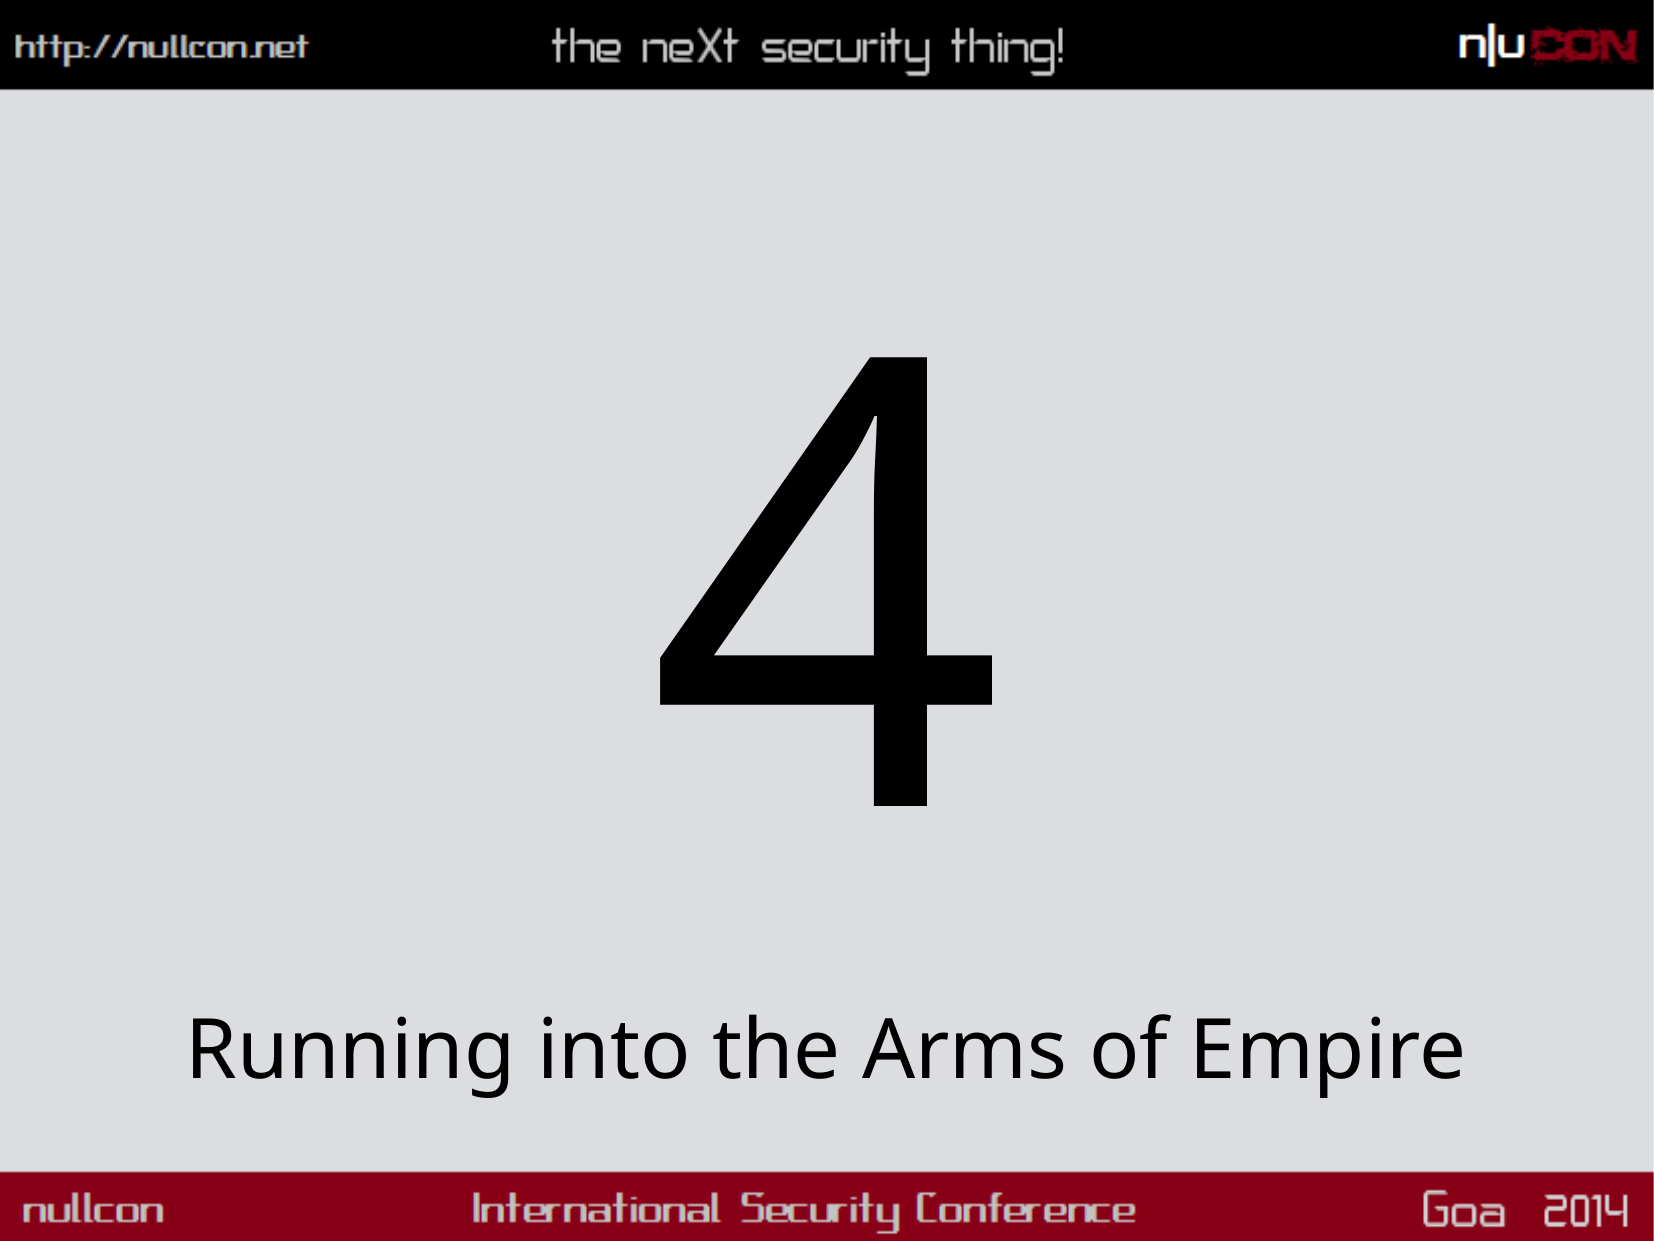

4
Running into the Arms of Empire